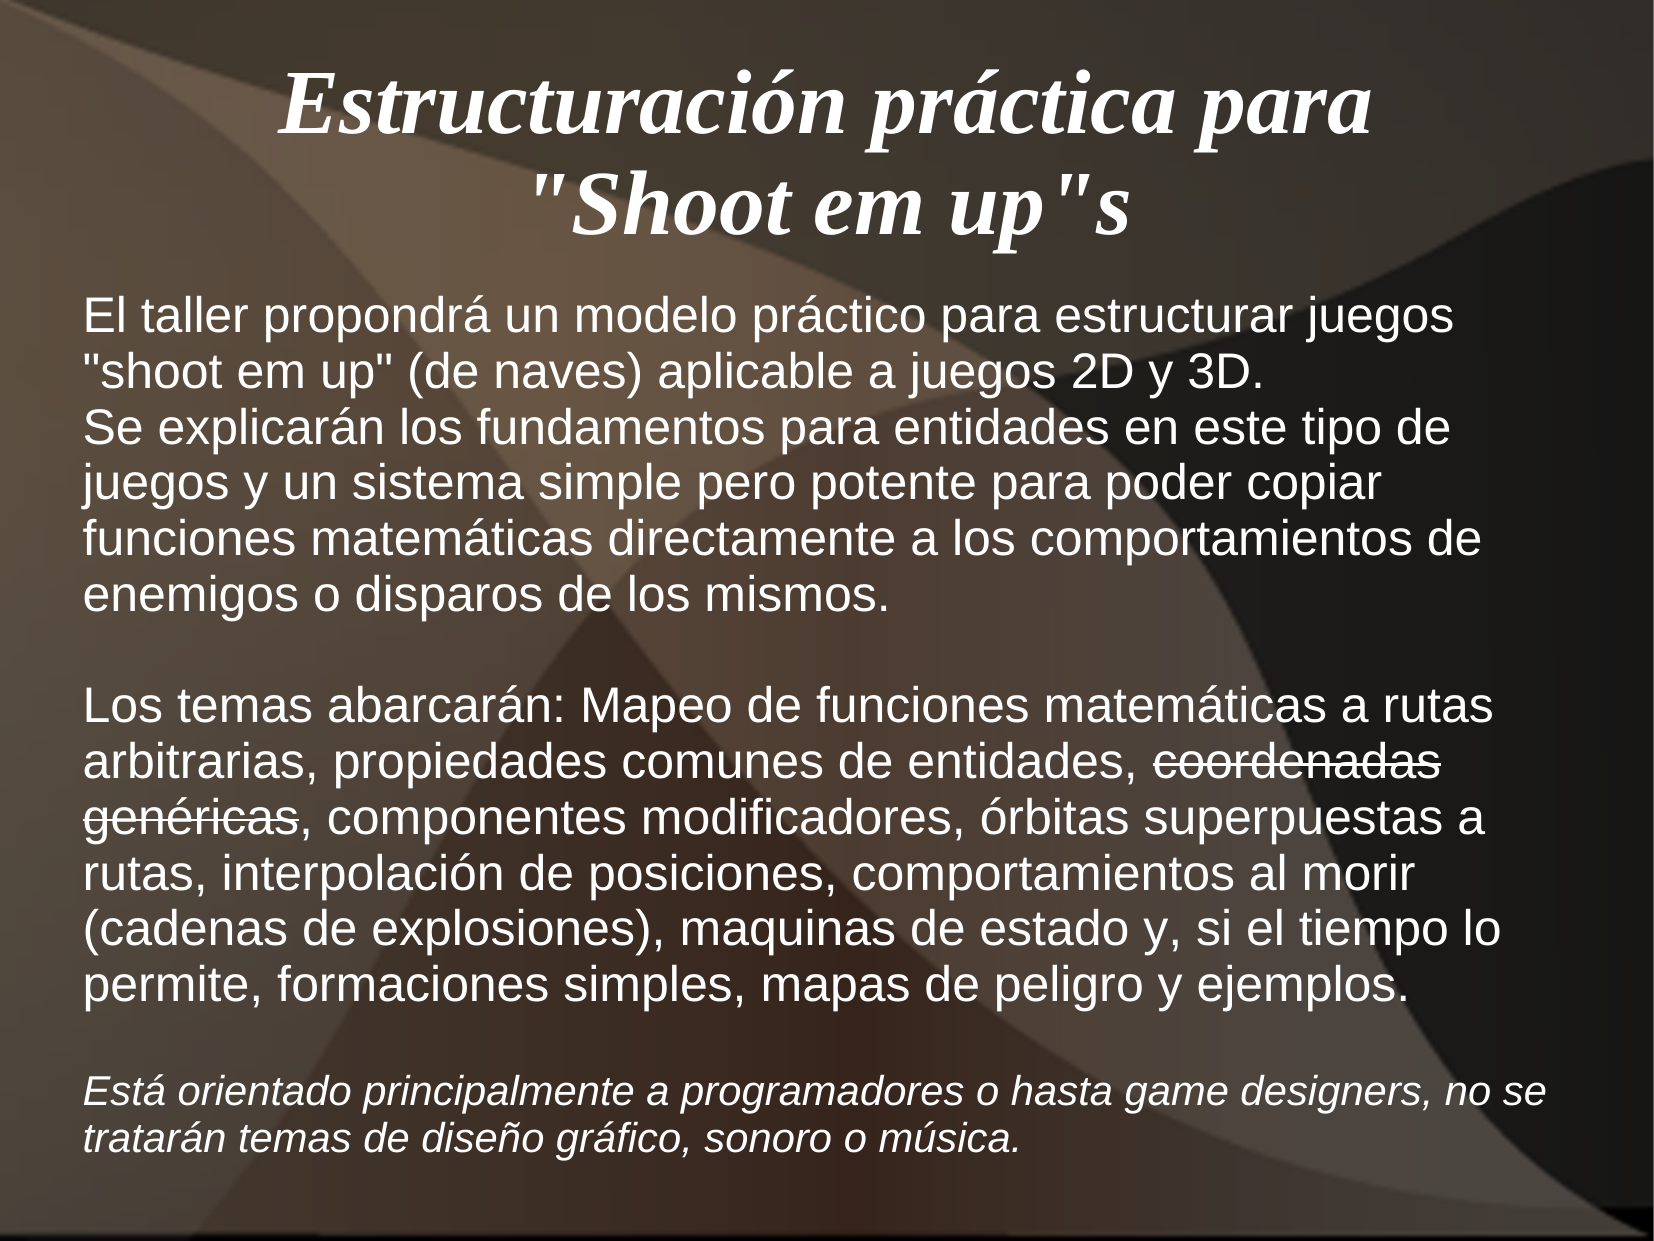

# Estructuración práctica para "Shoot em up"s
El taller propondrá un modelo práctico para estructurar juegos "shoot em up" (de naves) aplicable a juegos 2D y 3D.
Se explicarán los fundamentos para entidades en este tipo de juegos y un sistema simple pero potente para poder copiar funciones matemáticas directamente a los comportamientos de enemigos o disparos de los mismos.
Los temas abarcarán: Mapeo de funciones matemáticas a rutas arbitrarias, propiedades comunes de entidades, coordenadas genéricas, componentes modificadores, órbitas superpuestas a rutas, interpolación de posiciones, comportamientos al morir (cadenas de explosiones), maquinas de estado y, si el tiempo lo permite, formaciones simples, mapas de peligro y ejemplos.
Está orientado principalmente a programadores o hasta game designers, no se tratarán temas de diseño gráfico, sonoro o música.